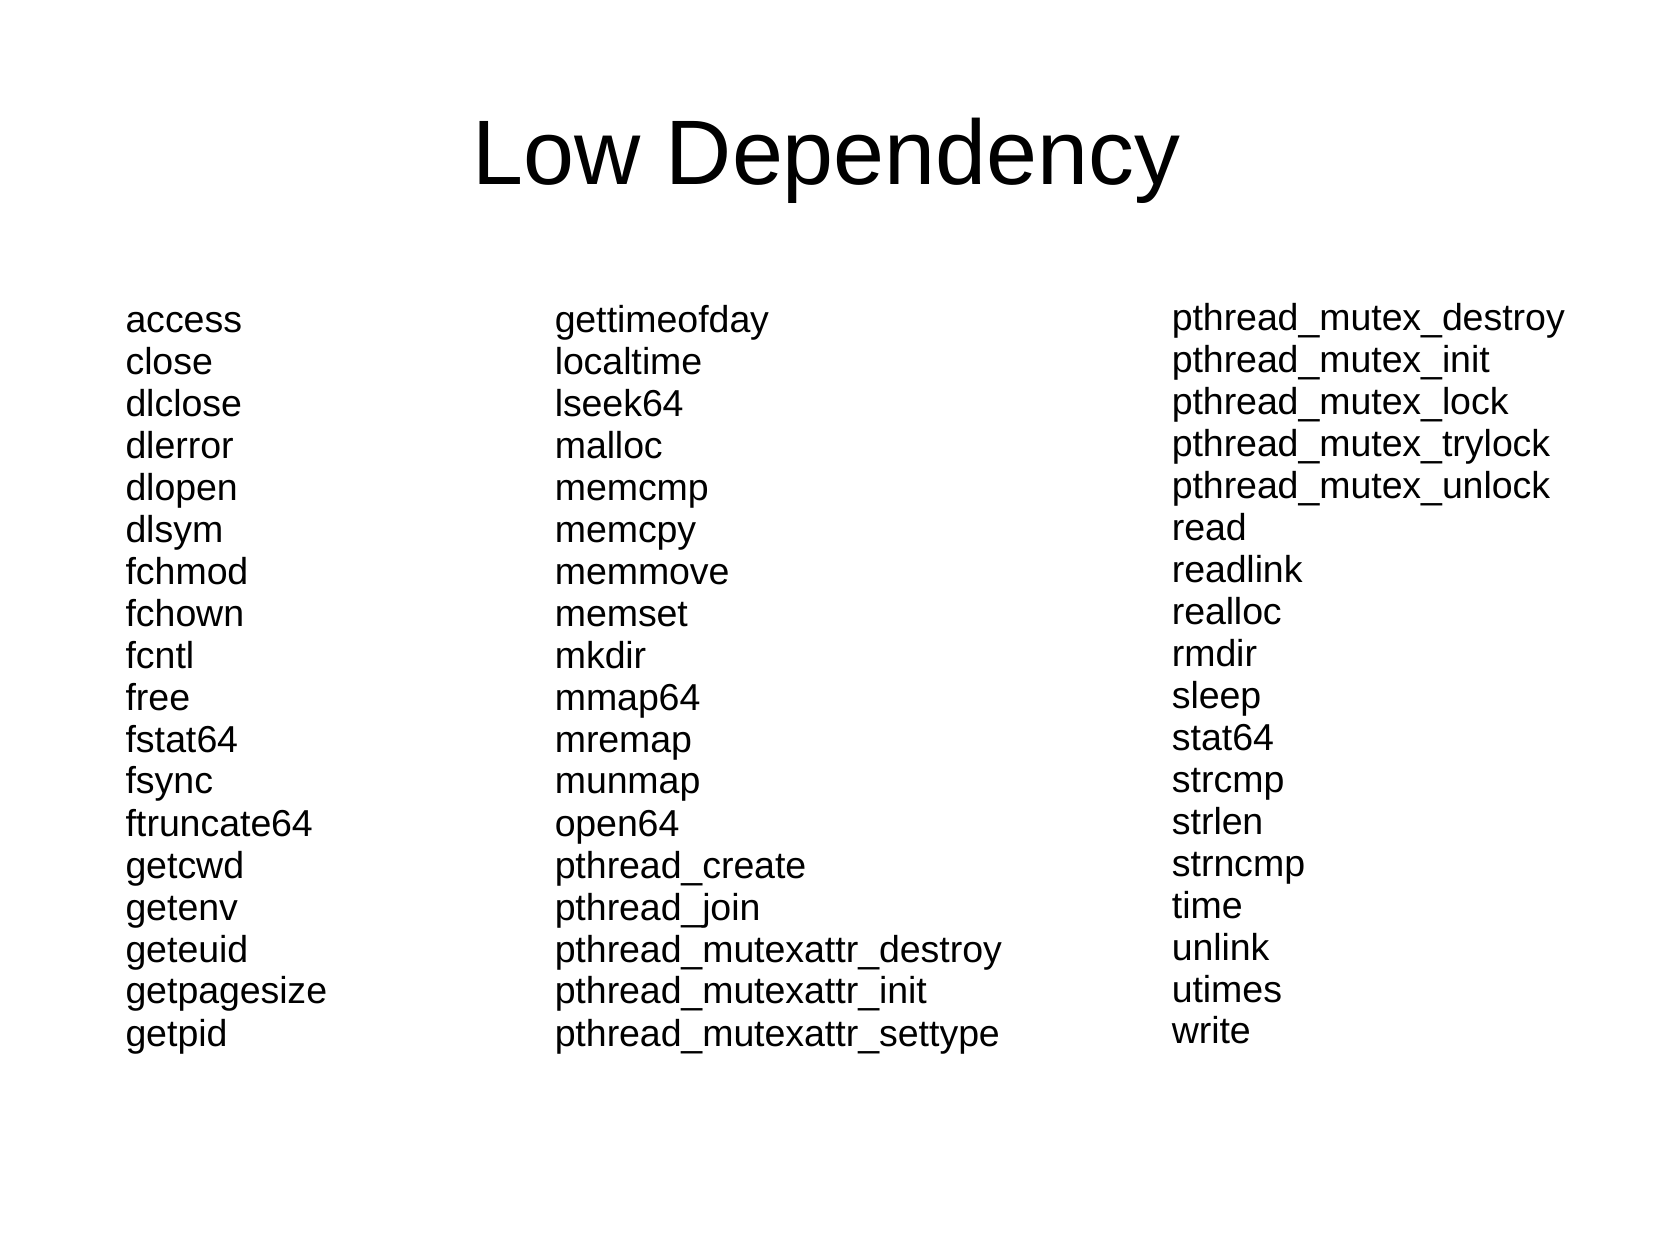

# Low Dependency
pthread_mutex_destroy
pthread_mutex_init
pthread_mutex_lock
pthread_mutex_trylock
pthread_mutex_unlock
read
readlink
realloc
rmdir
sleep
stat64
strcmp
strlen
strncmp
time
unlink
utimes
write
access
close
dlclose
dlerror
dlopen
dlsym
fchmod
fchown
fcntl
free
fstat64
fsync
ftruncate64
getcwd
getenv
geteuid
getpagesize
getpid
gettimeofday
localtime
lseek64
malloc
memcmp
memcpy
memmove
memset
mkdir
mmap64
mremap
munmap
open64
pthread_create
pthread_join
pthread_mutexattr_destroy
pthread_mutexattr_init
pthread_mutexattr_settype